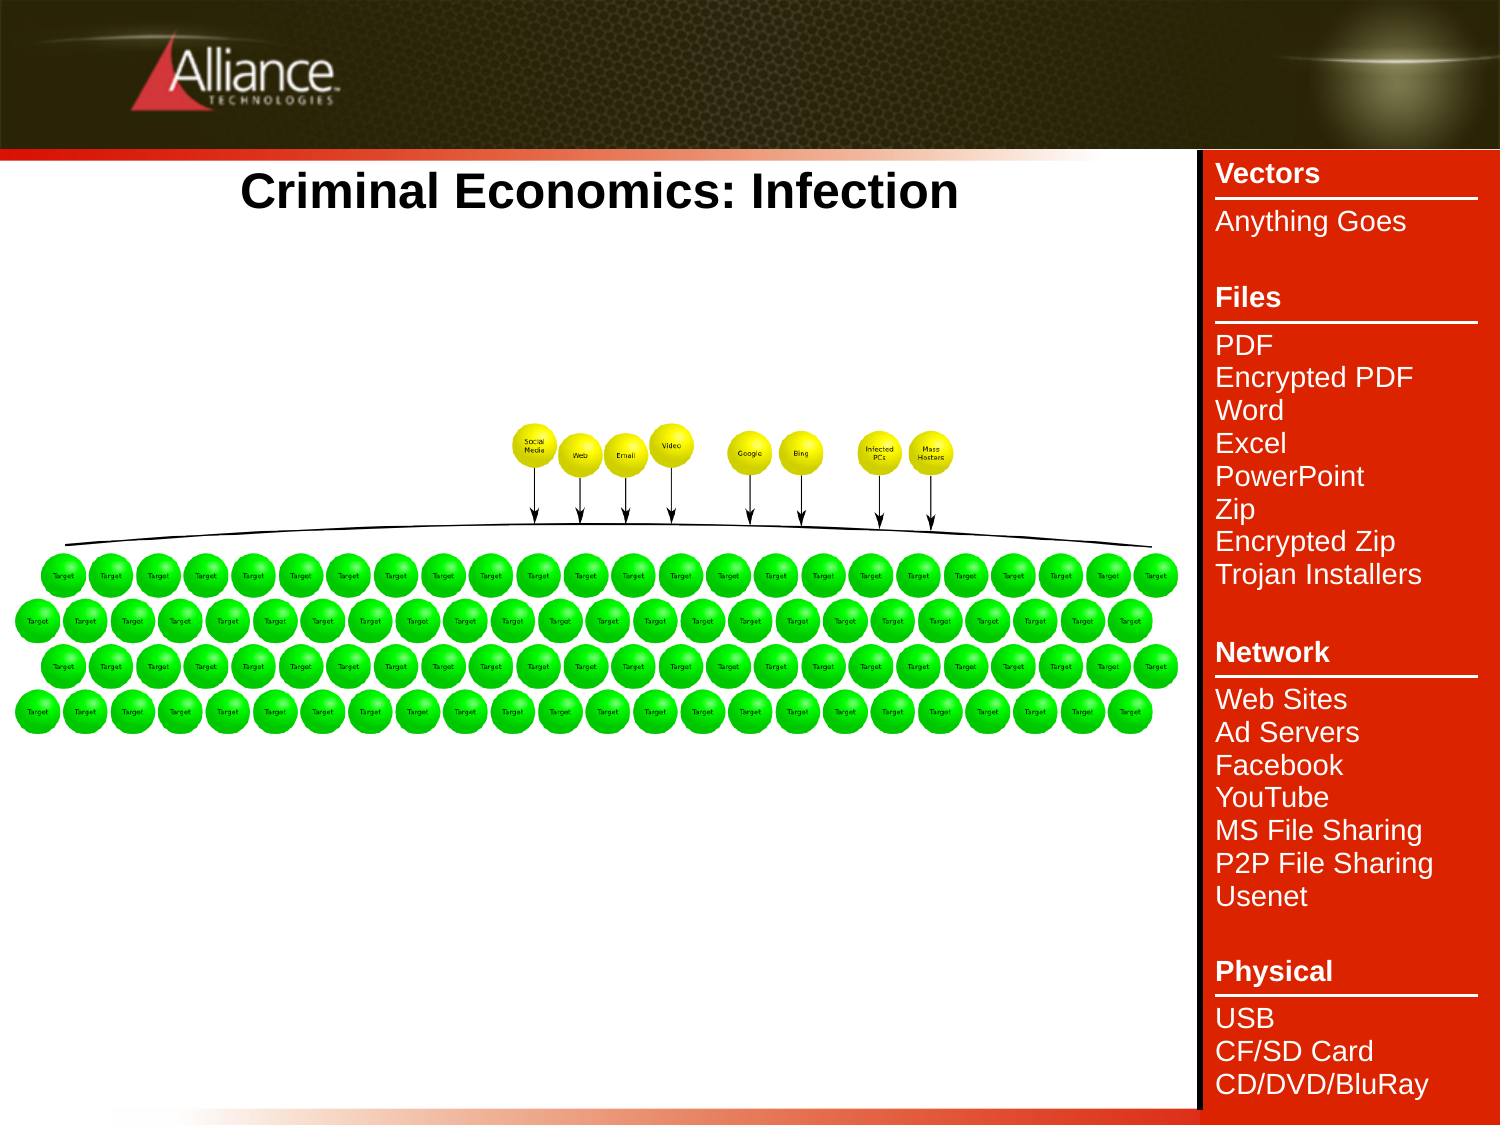

Vectors
Criminal Economics: Infection
Anything Goes
Files
PDF
Encrypted PDF
Word
Excel
PowerPoint
Zip
Encrypted Zip
Trojan Installers
Network
Web Sites
Ad Servers
Facebook
YouTube
MS File Sharing
P2P File Sharing
Usenet
Physical
USB
CF/SD Card
CD/DVD/BluRay